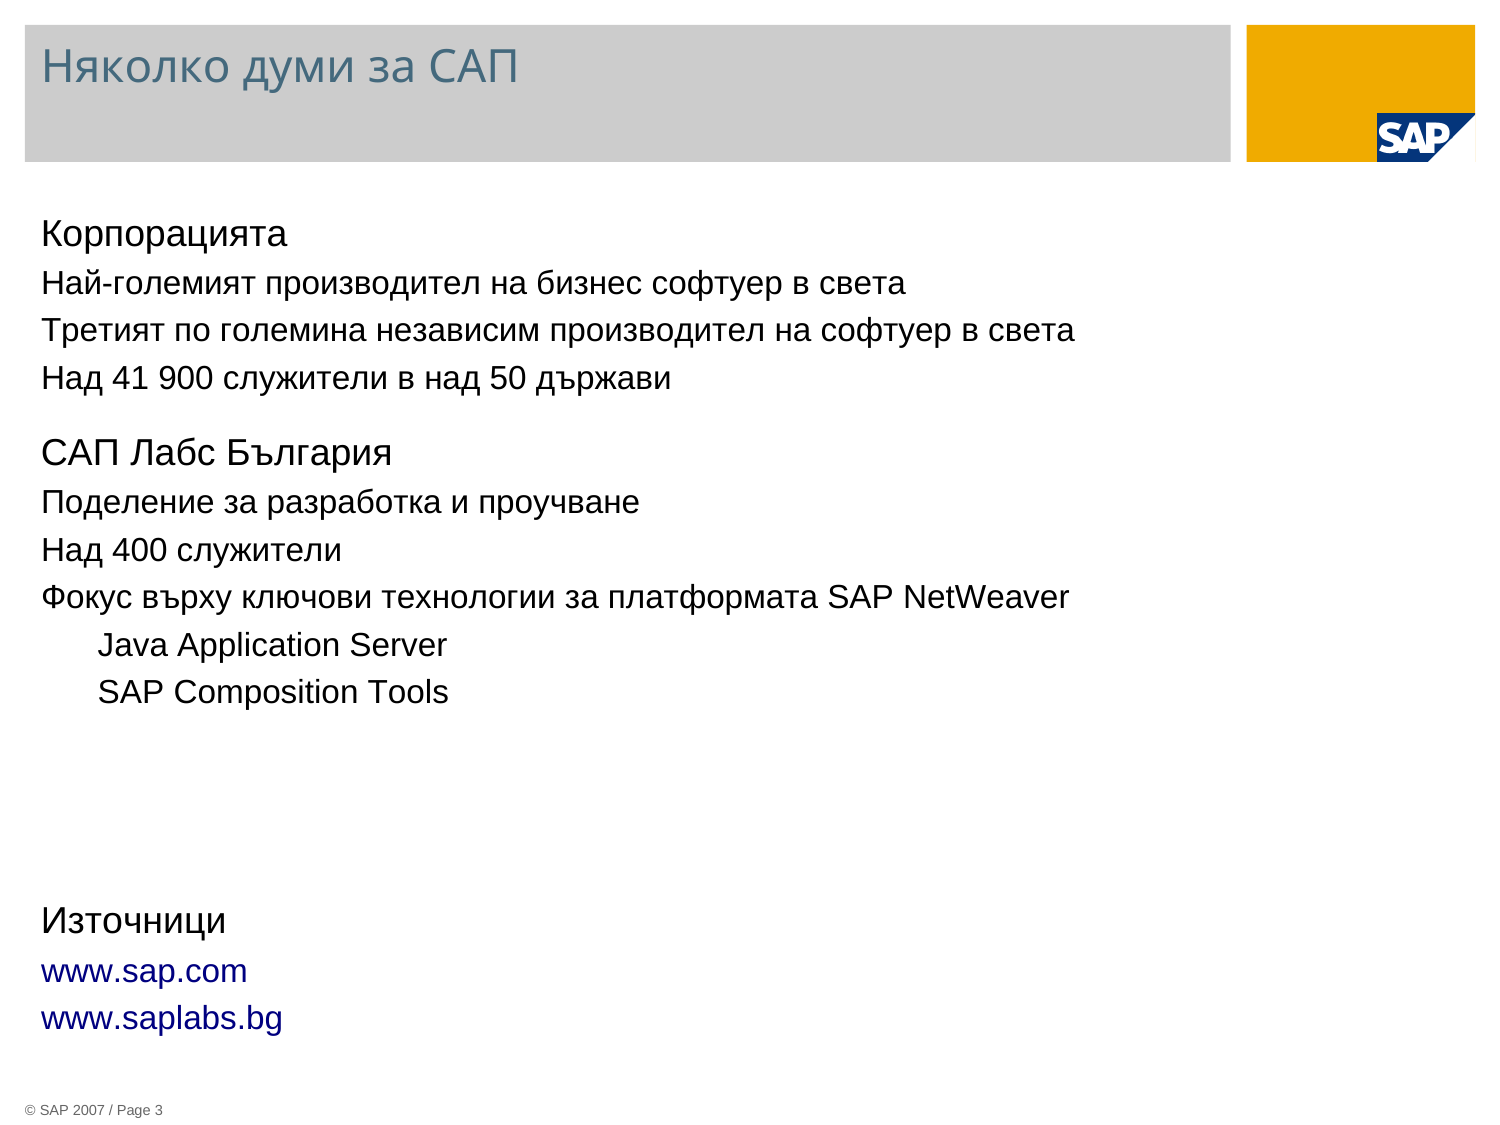

# Няколко думи за САП
Корпорацията
Най-големият производител на бизнес софтуер в света
Третият по големина независим производител на софтуер в света
Над 41 900 служители в над 50 държави
САП Лабс България
Поделение за разработка и проучване
Над 400 служители
Фокус върху ключови технологии за платформата SAP NetWeaver
Java Application Server
SAP Composition Tools
Източници
www.sap.com
www.saplabs.bg
3